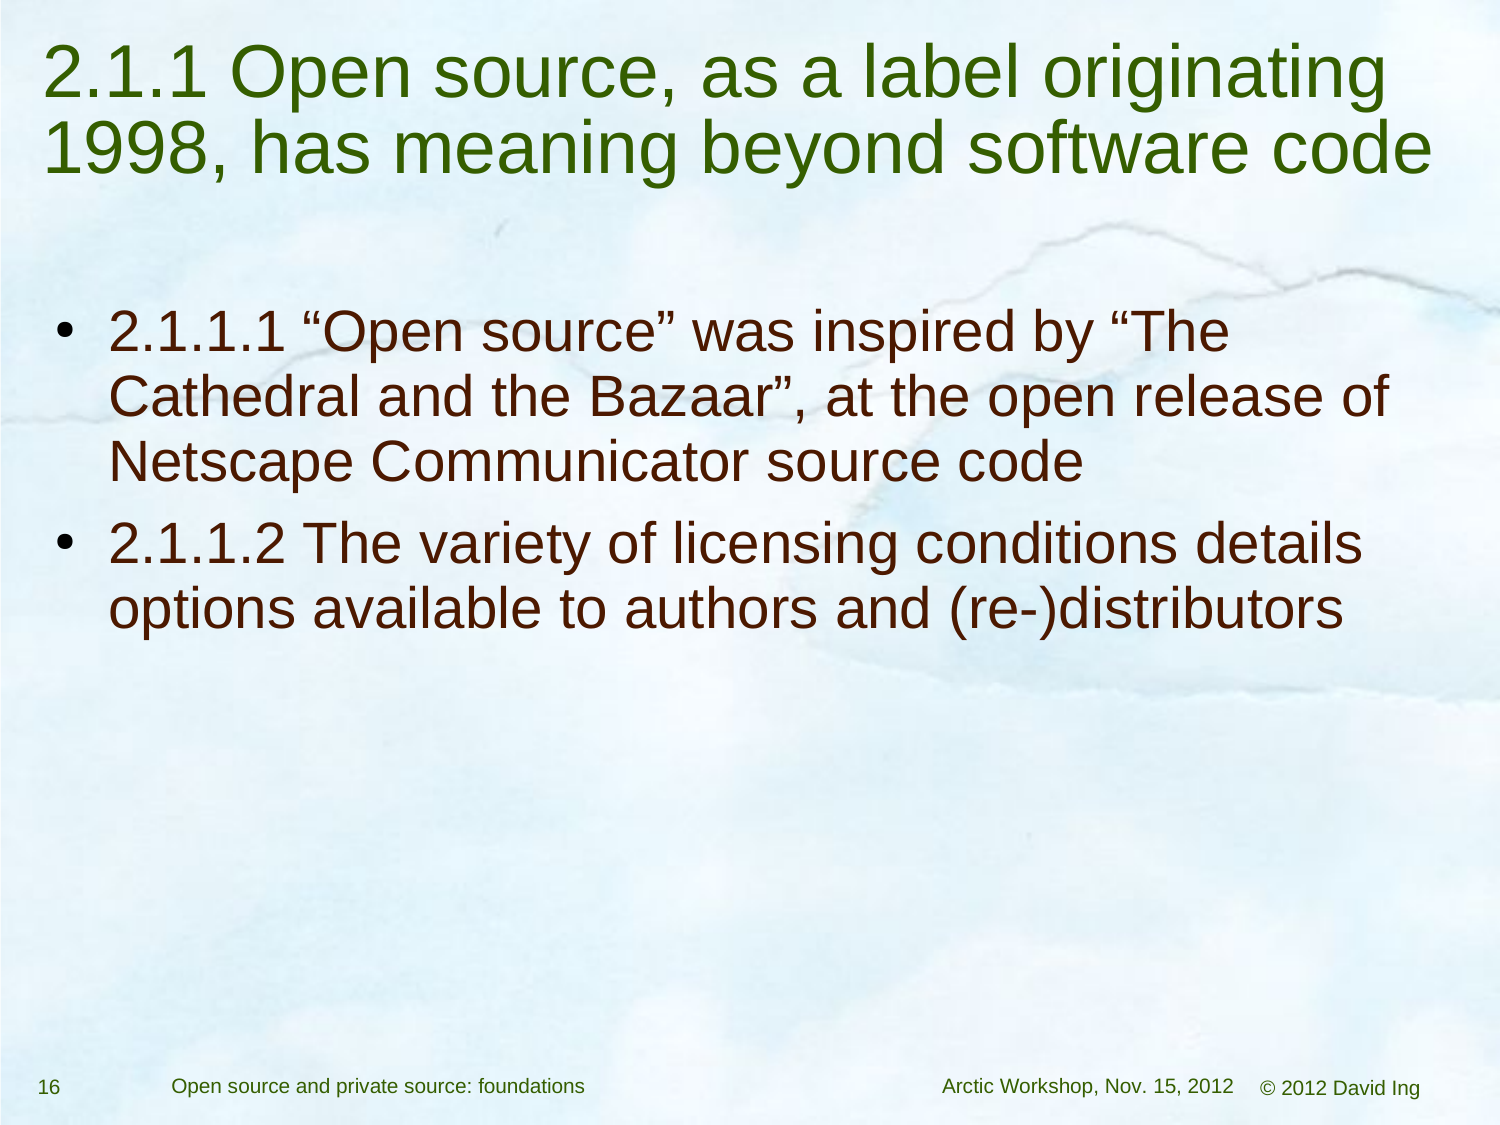

# 2.1.1 Open source, as a label originating 1998, has meaning beyond software code
2.1.1.1 “Open source” was inspired by “The Cathedral and the Bazaar”, at the open release of Netscape Communicator source code
2.1.1.2 The variety of licensing conditions details options available to authors and (re-)distributors
Open source and private source: foundations
Arctic Workshop, Nov. 15, 2012
16